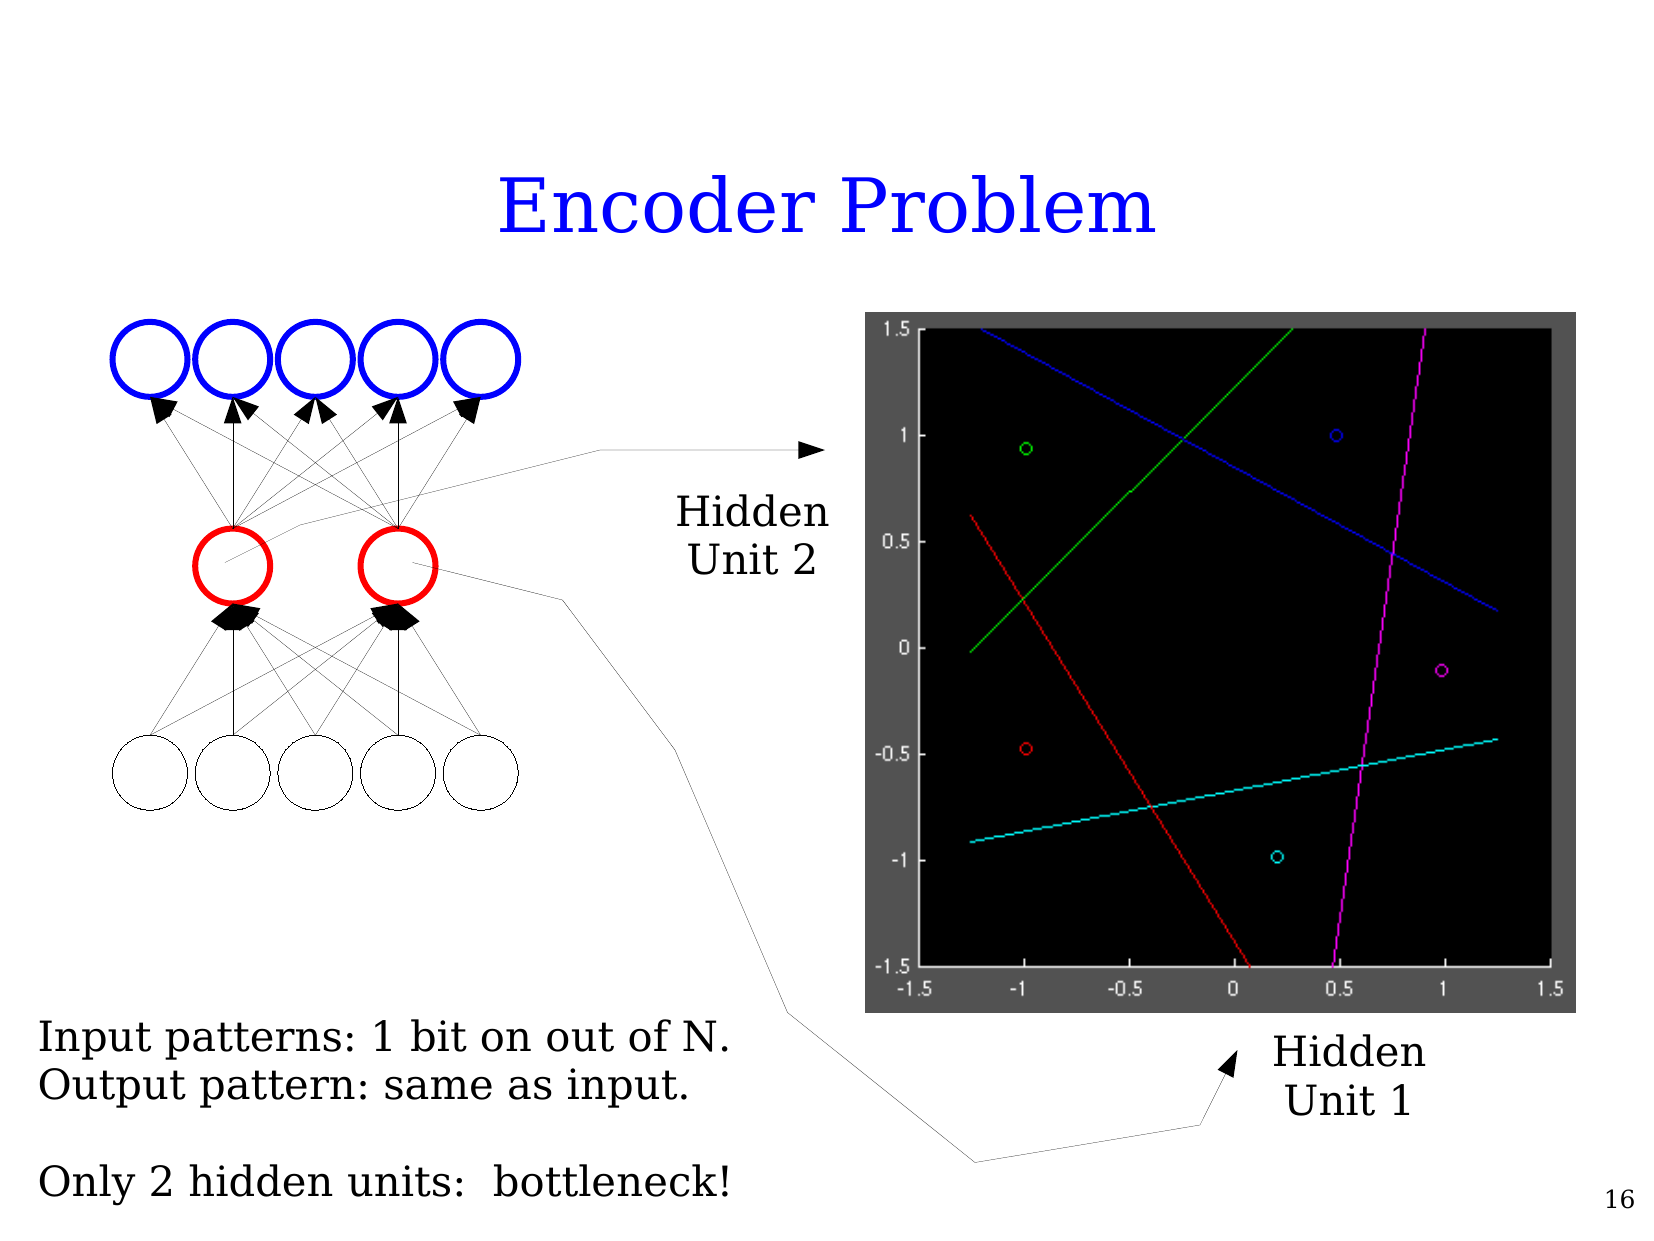

# Encoder Problem
Hidden
Unit 2
Input patterns: 1 bit on out of N.
Output pattern: same as input.
Only 2 hidden units: bottleneck!
Hidden
Unit 1